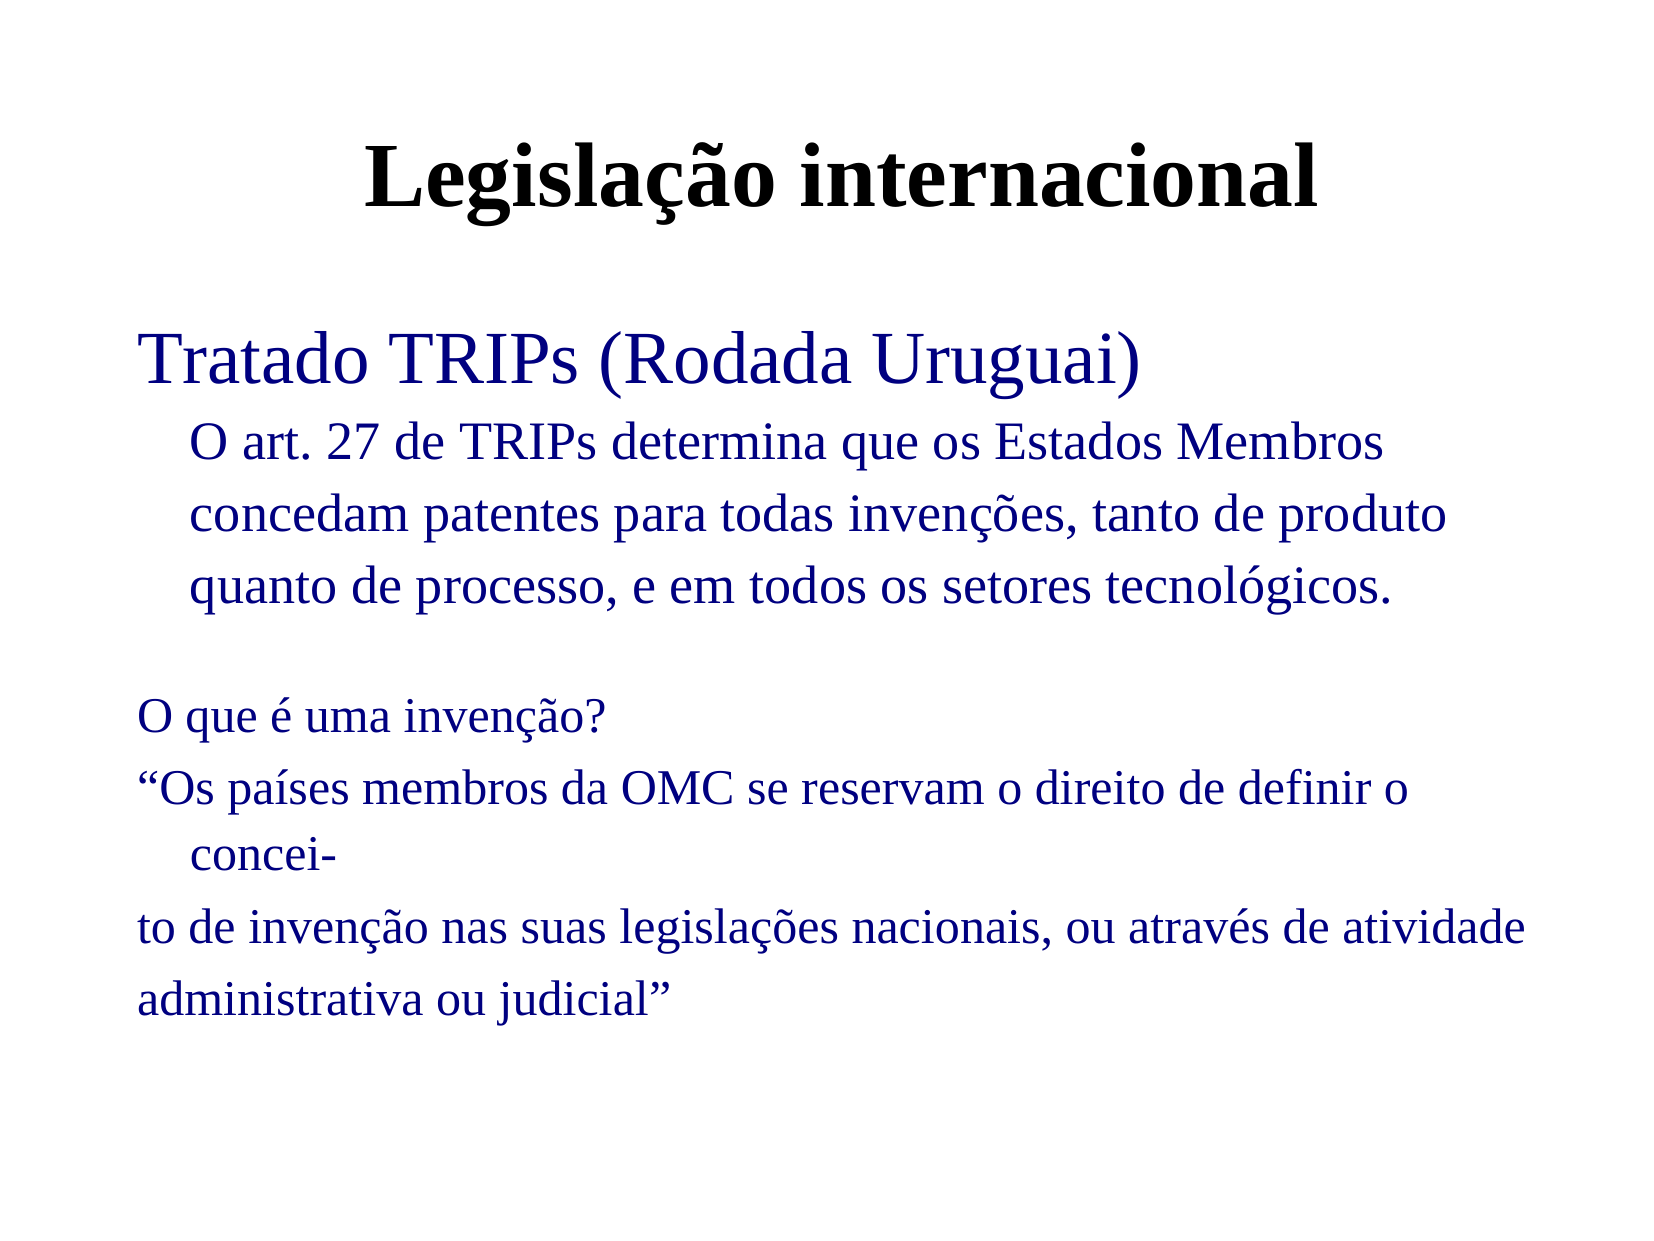

# Legislação internacional
Tratado TRIPs (Rodada Uruguai)
O art. 27 de TRIPs determina que os Estados Membros concedam patentes para todas invenções, tanto de produto quanto de processo, e em todos os setores tecnológicos.
O que é uma invenção?
“Os países membros da OMC se reservam o direito de definir o concei-
to de invenção nas suas legislações nacionais, ou através de atividade
administrativa ou judicial”